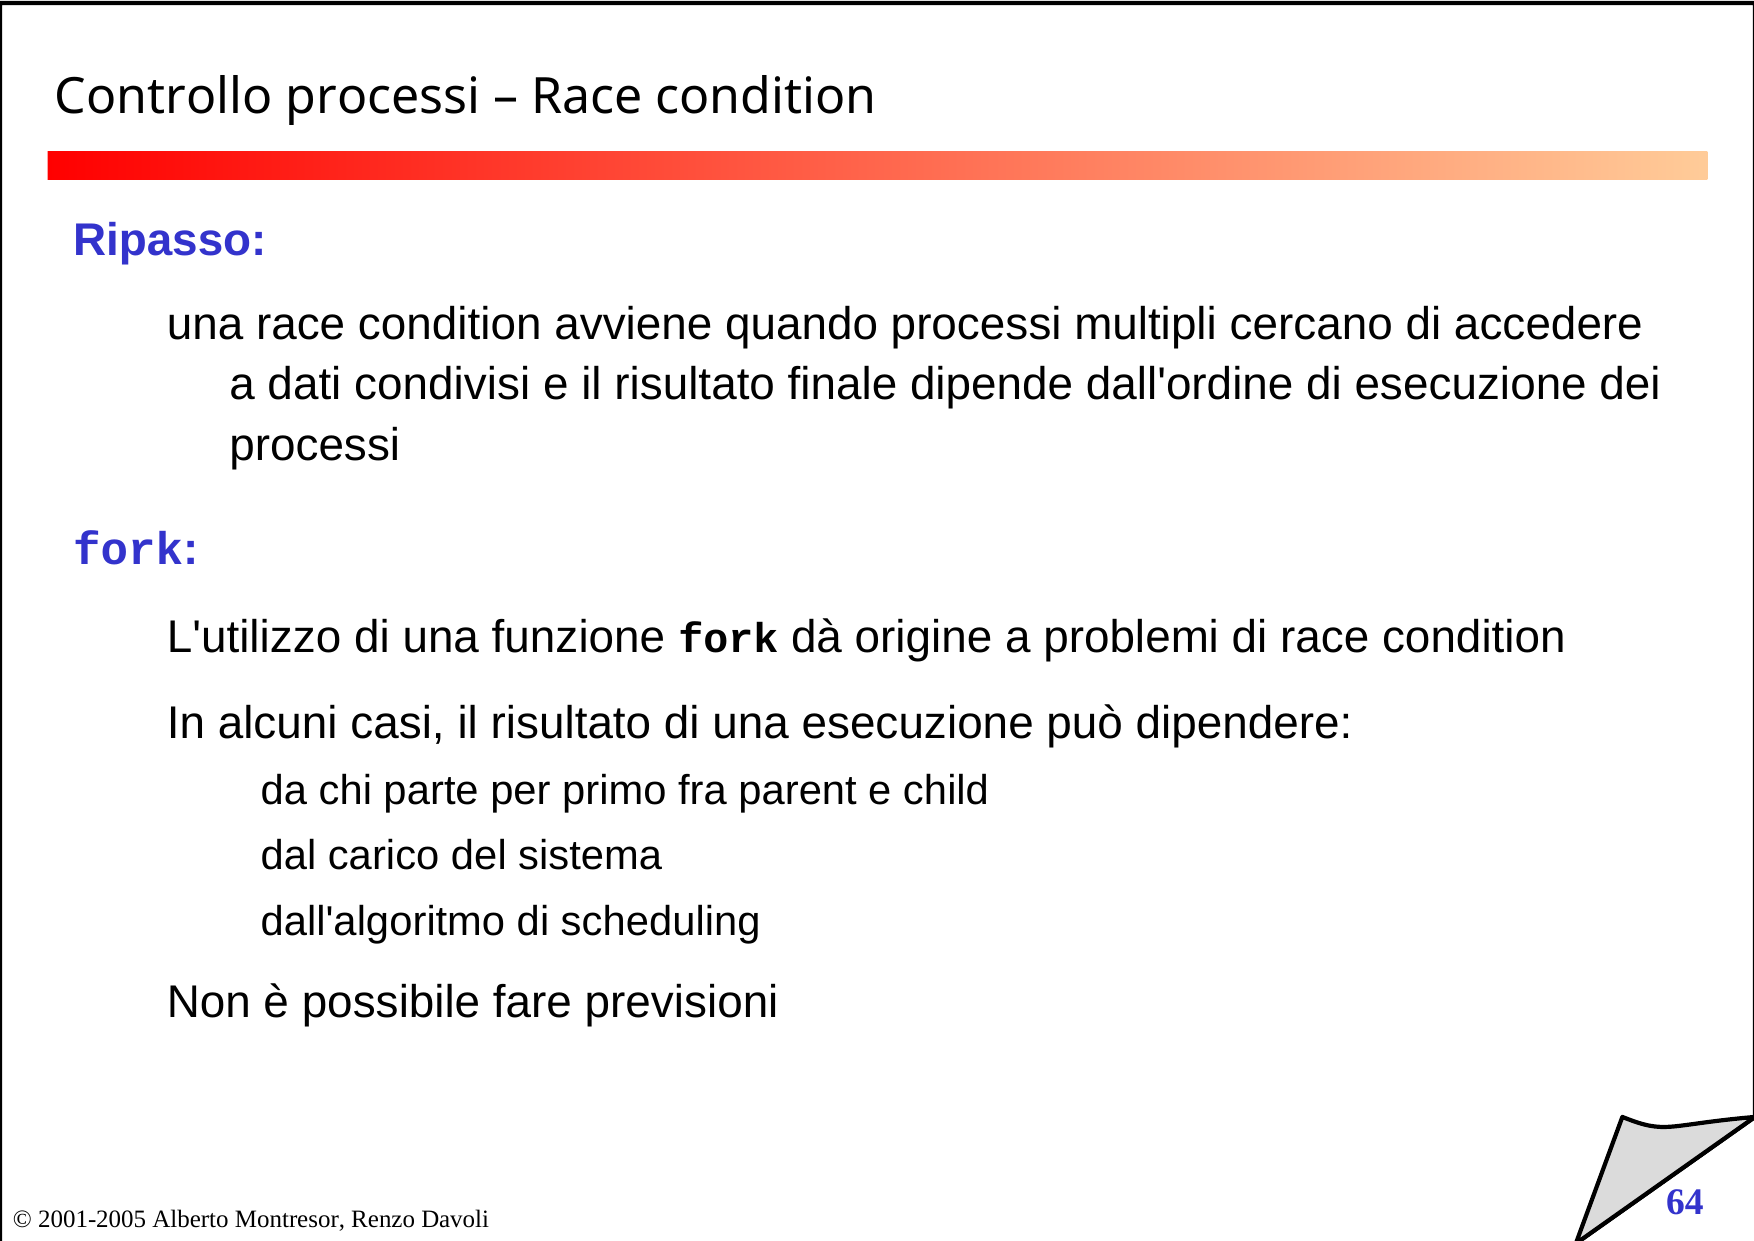

# Controllo processi – Race condition
Ripasso:
una race condition avviene quando processi multipli cercano di accedere a dati condivisi e il risultato finale dipende dall'ordine di esecuzione dei processi
fork:
L'utilizzo di una funzione fork dà origine a problemi di race condition
In alcuni casi, il risultato di una esecuzione può dipendere:
da chi parte per primo fra parent e child
dal carico del sistema
dall'algoritmo di scheduling
Non è possibile fare previsioni